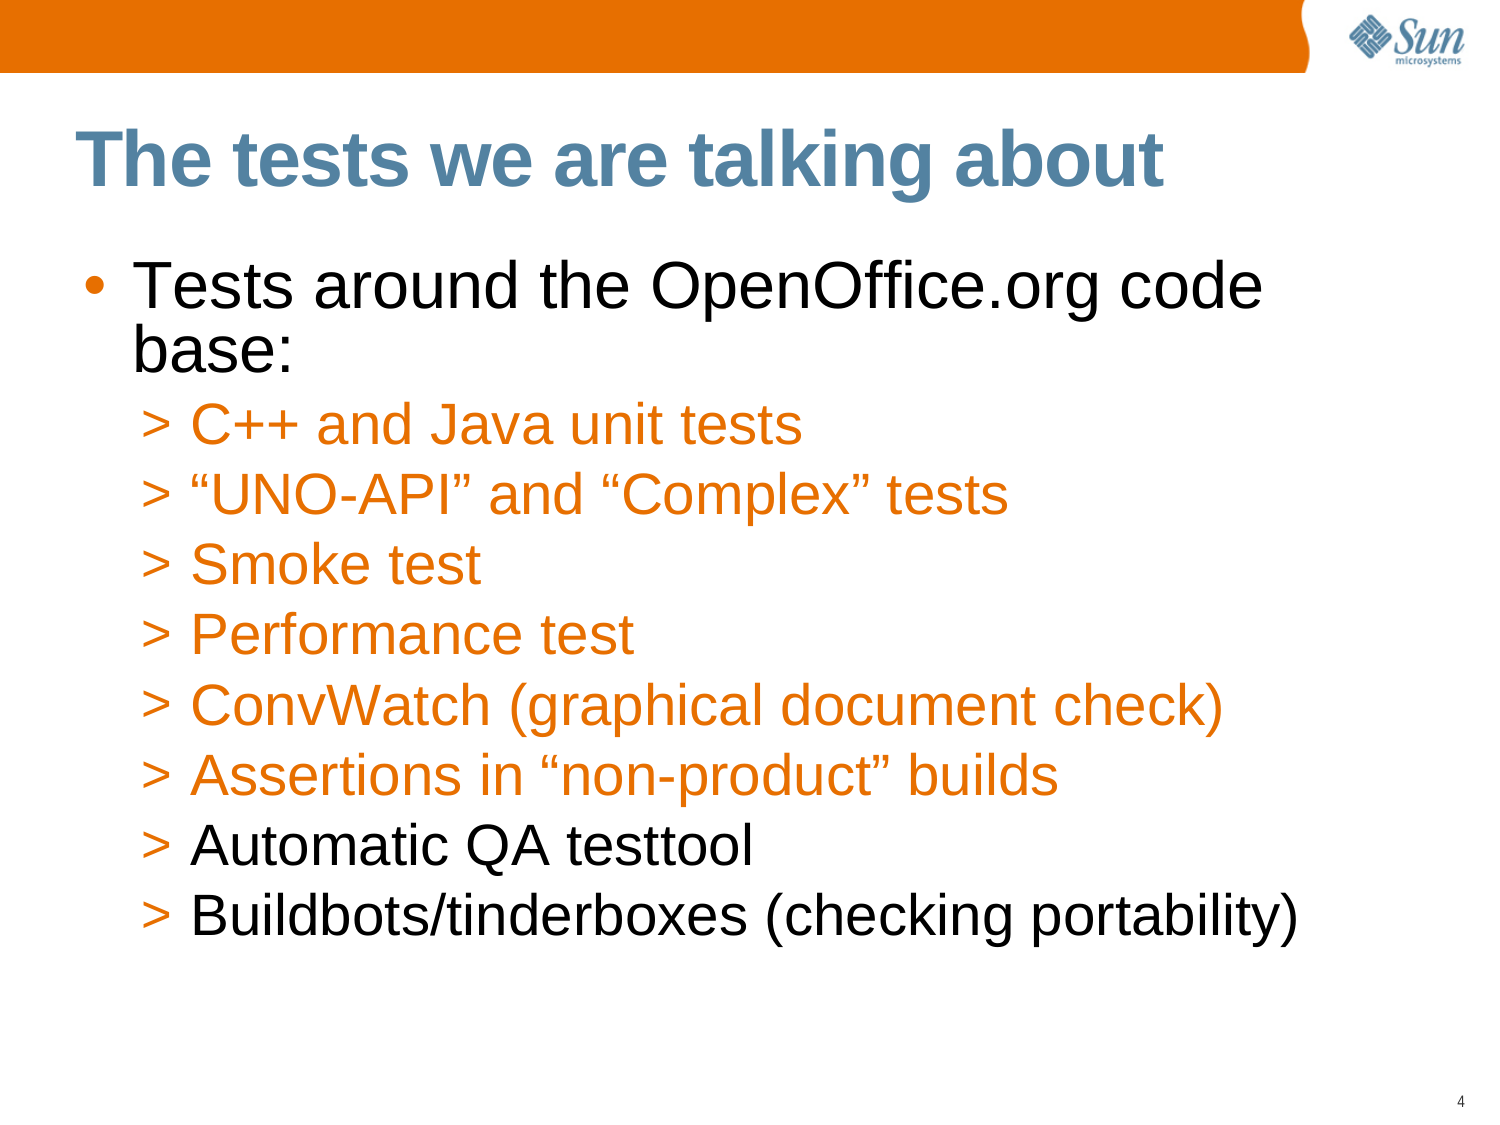

# The tests we are talking about
Tests around the OpenOffice.org code base:
C++ and Java unit tests
“UNO-API” and “Complex” tests
Smoke test
Performance test
ConvWatch (graphical document check)
Assertions in “non-product” builds
Automatic QA testtool
Buildbots/tinderboxes (checking portability)